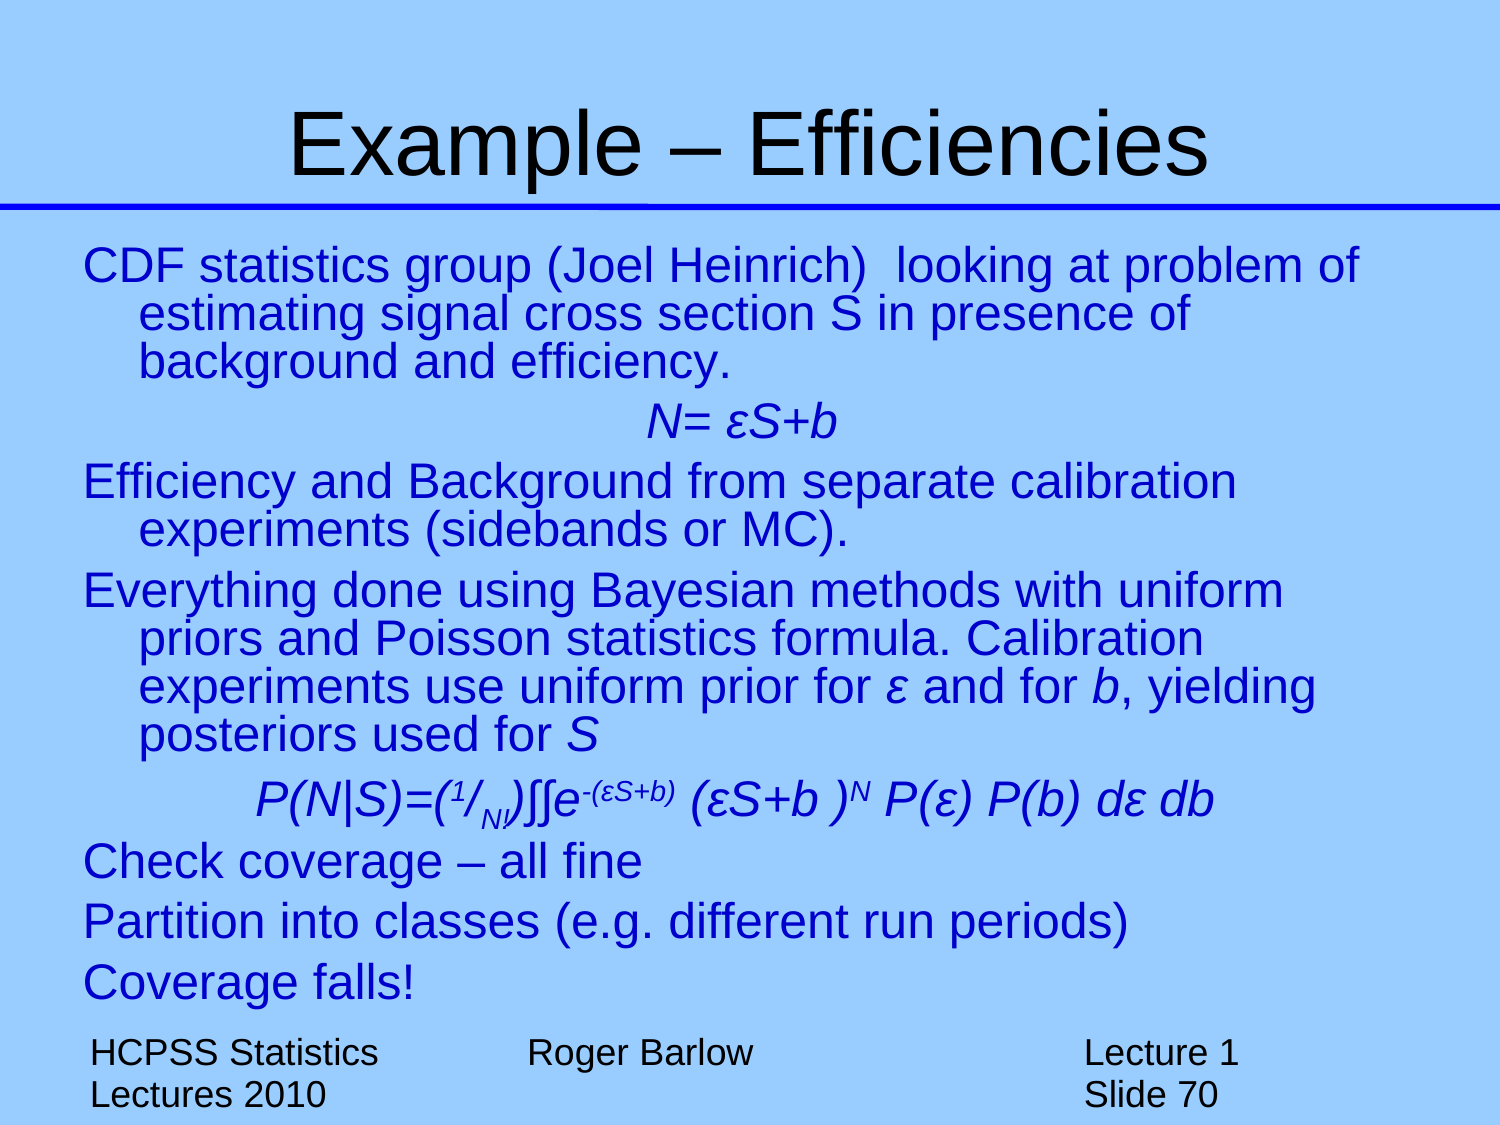

# Example – Efficiencies
CDF statistics group (Joel Heinrich) looking at problem of estimating signal cross section S in presence of background and efficiency.
N= εS+b
Efficiency and Background from separate calibration experiments (sidebands or MC).
Everything done using Bayesian methods with uniform priors and Poisson statistics formula. Calibration experiments use uniform prior for ε and for b, yielding posteriors used for S
P(N|S)=(1/N!)∫∫e-(εS+b) (εS+b )N P(ε) P(b) dε db
Check coverage – all fine
Partition into classes (e.g. different run periods)
Coverage falls!
70